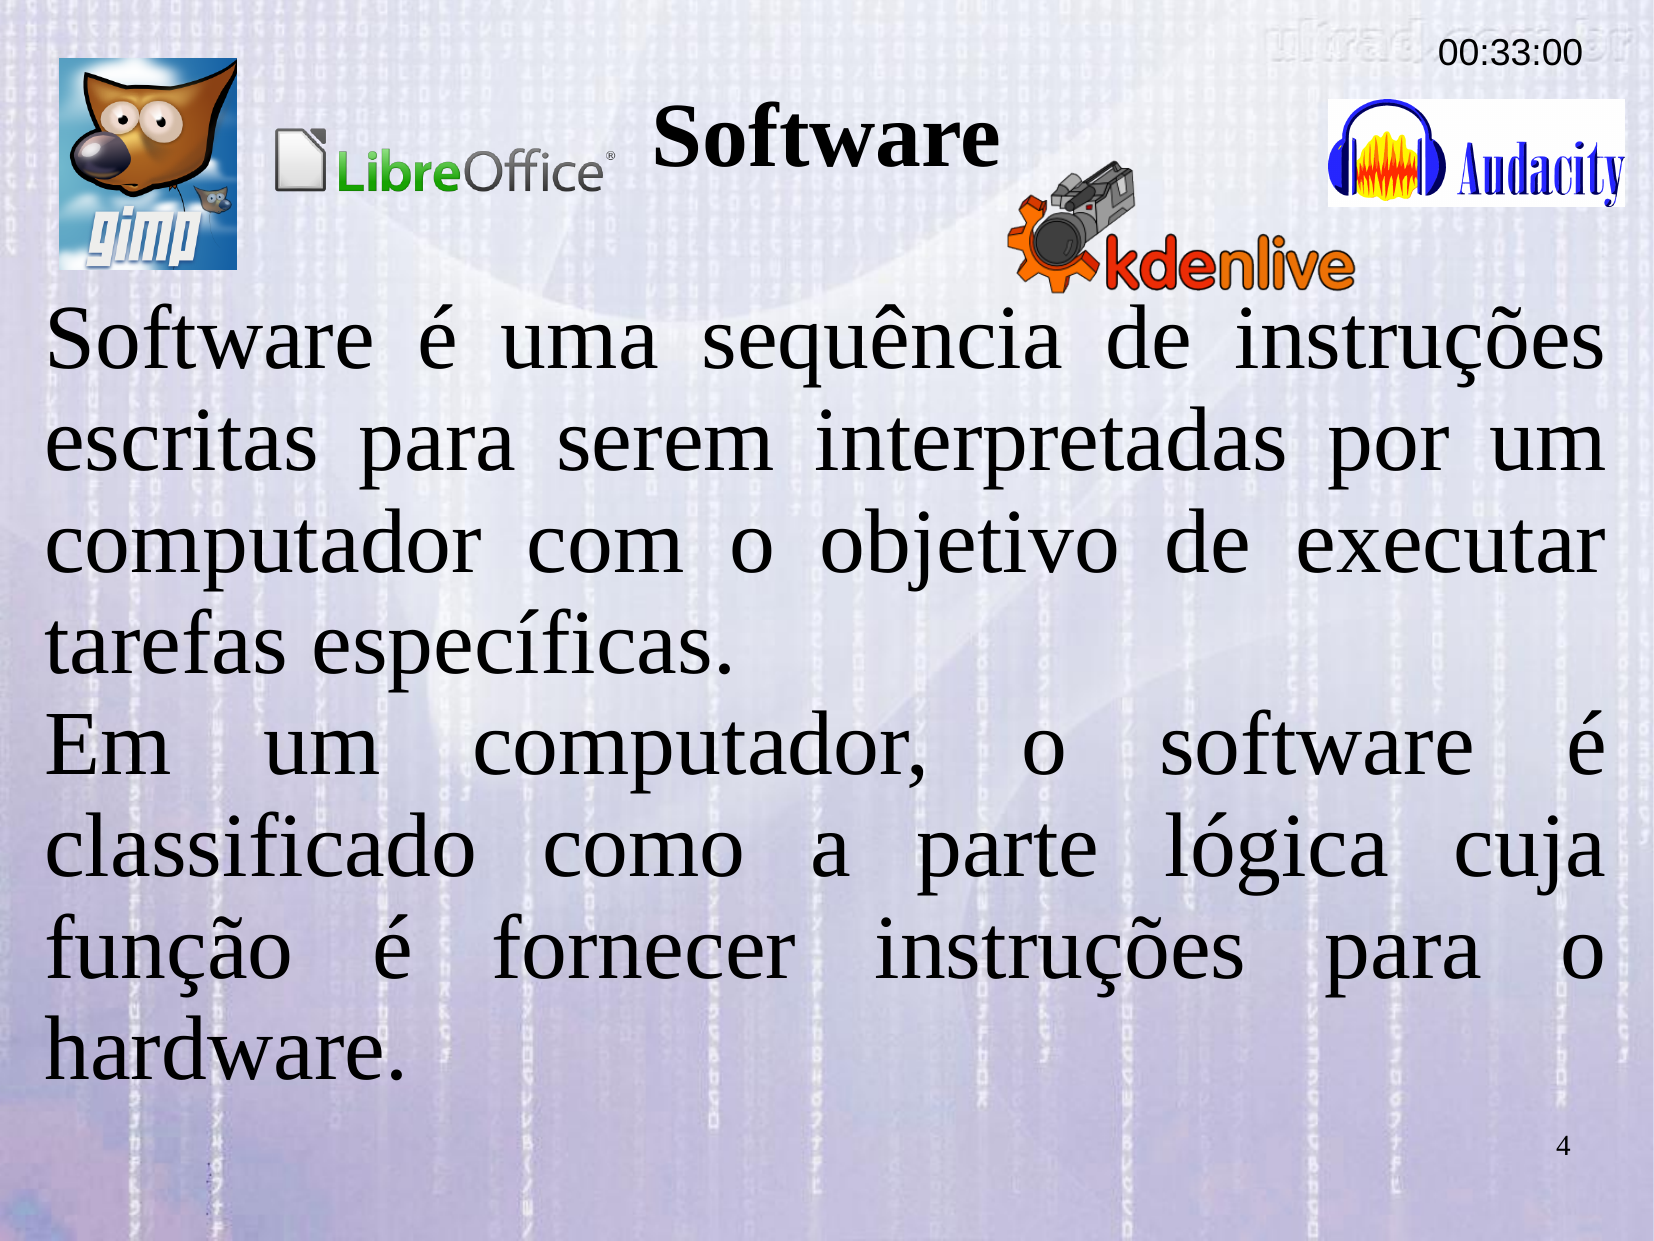

02:51:29
Software
Software é uma sequência de instruções escritas para serem interpretadas por um computador com o objetivo de executar tarefas específicas.
Em um computador, o software é classificado como a parte lógica cuja função é fornecer instruções para o hardware.
4